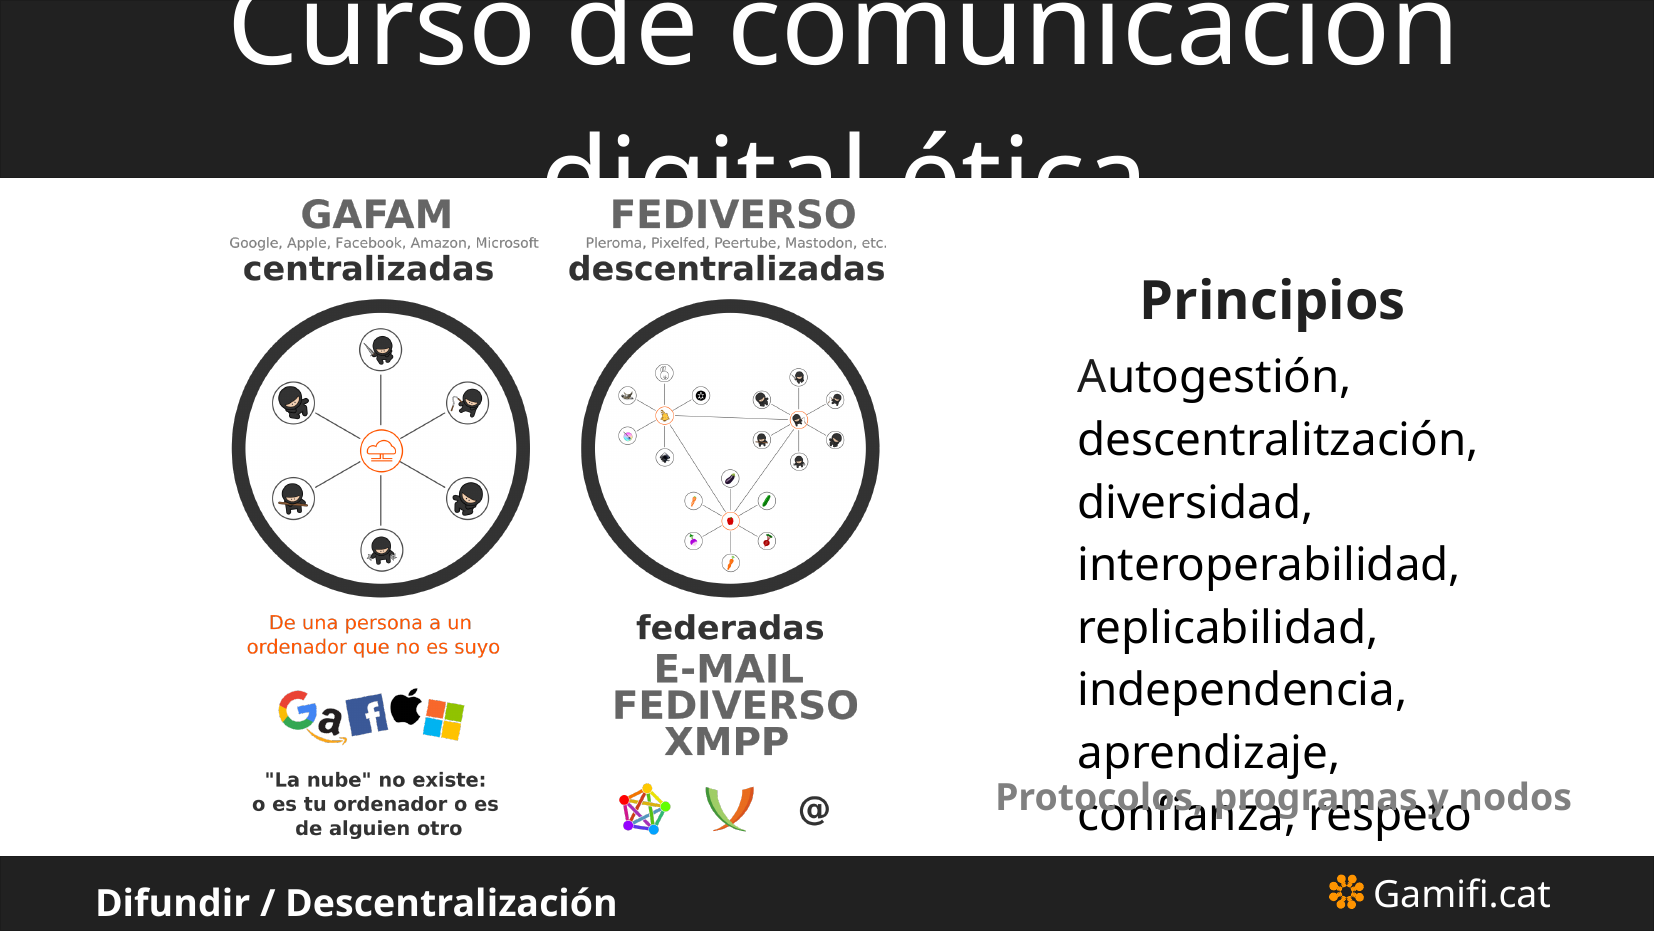

# Curso de comunicación digital ética
Principios
Autogestión, descentralitzación, diversidad, interoperabilidad, replicabilidad, independencia, aprendizaje, confianza, respeto
Protocolos, programas y nodos
Gamifi.cat
Difundir / Descentralización